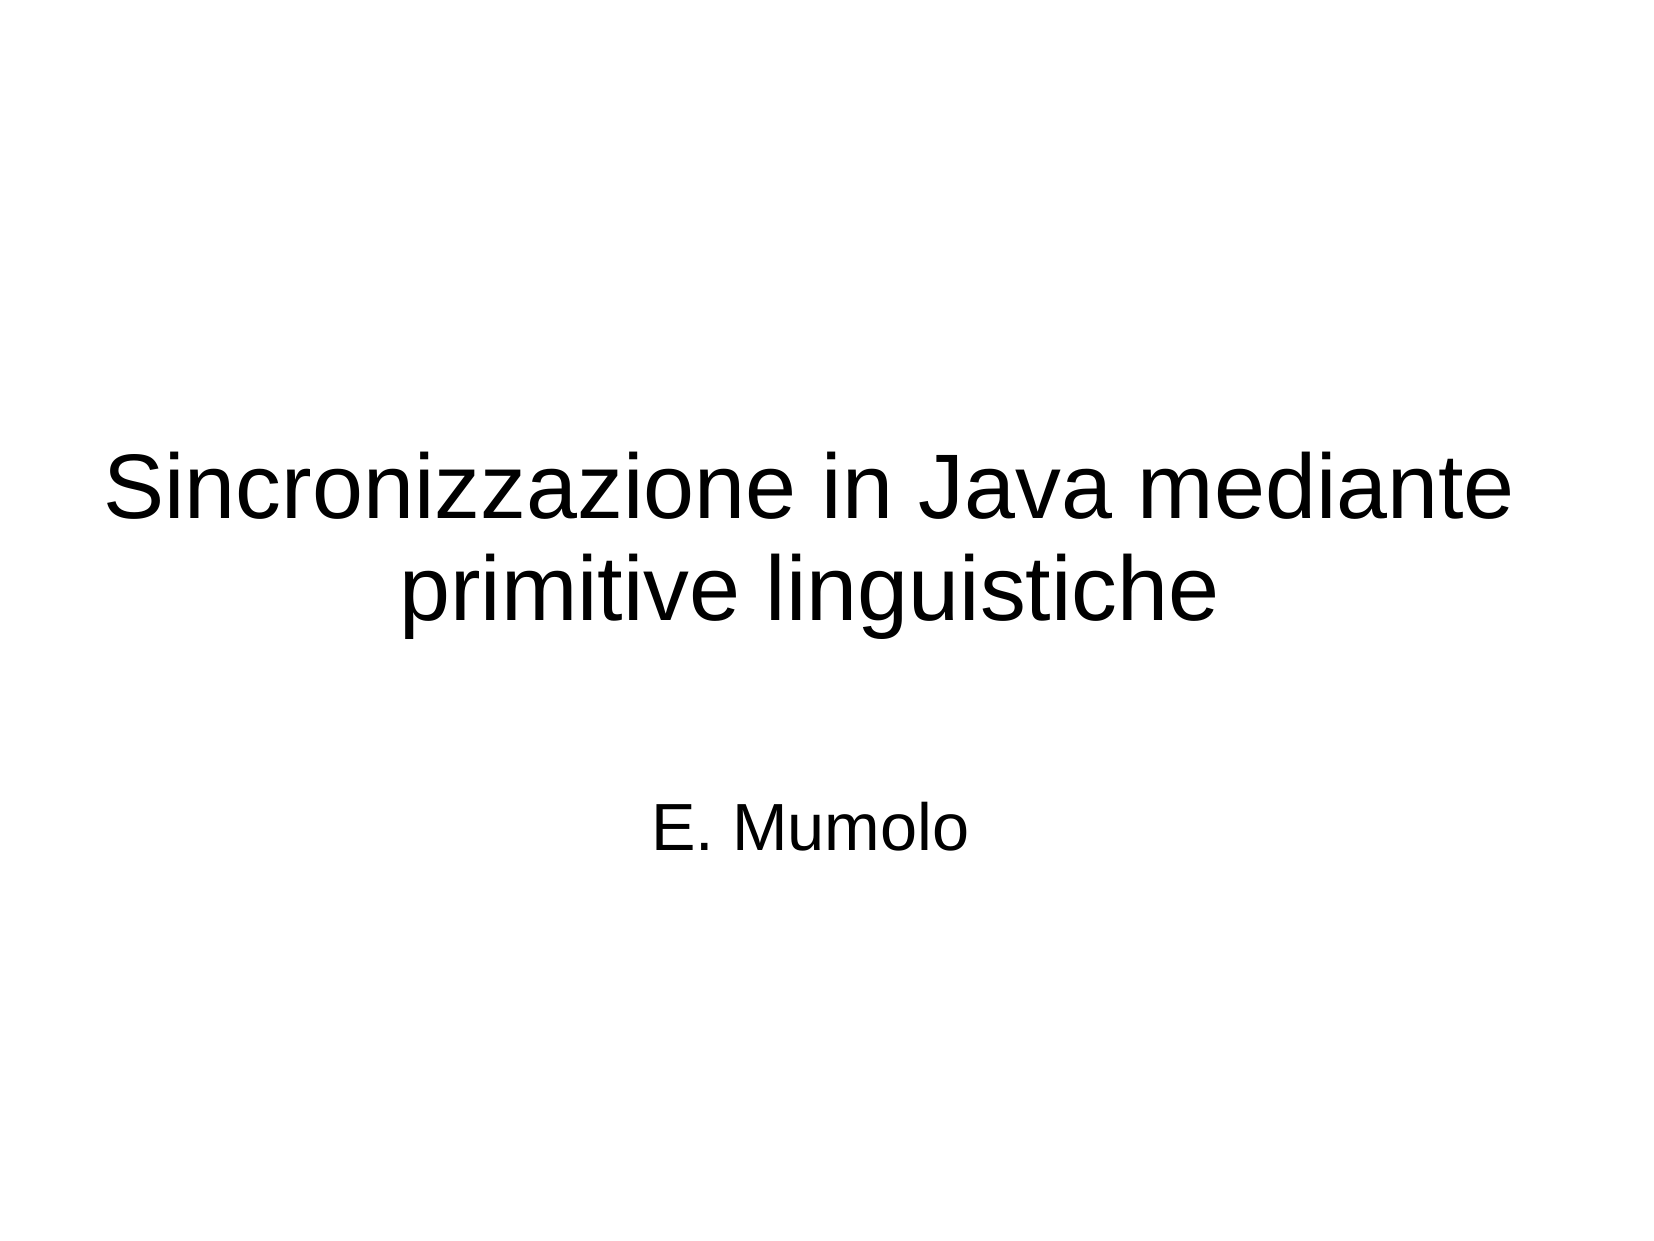

# Sincronizzazione in Java mediante primitive linguistiche
E. Mumolo